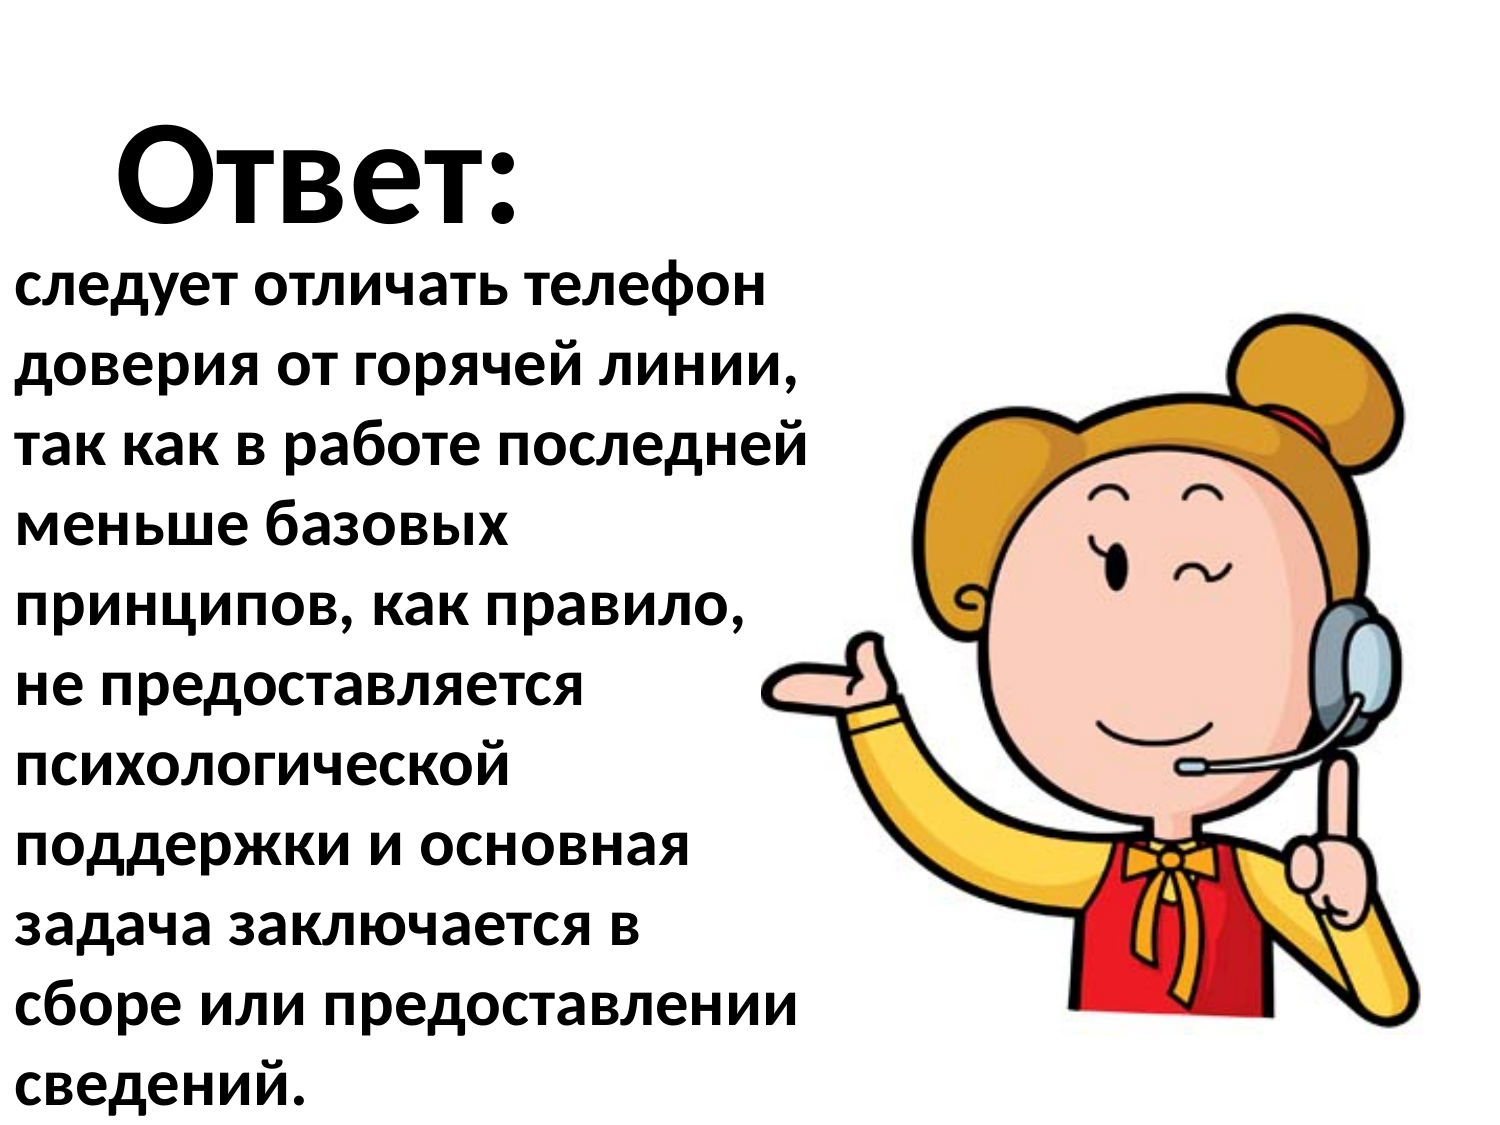

Ответ:
следует отличать телефон доверия от горячей линии, так как в работе последней меньше базовых принципов, как правило, не предоставляется психологической поддержки и основная задача заключается в сборе или предоставлении сведений.